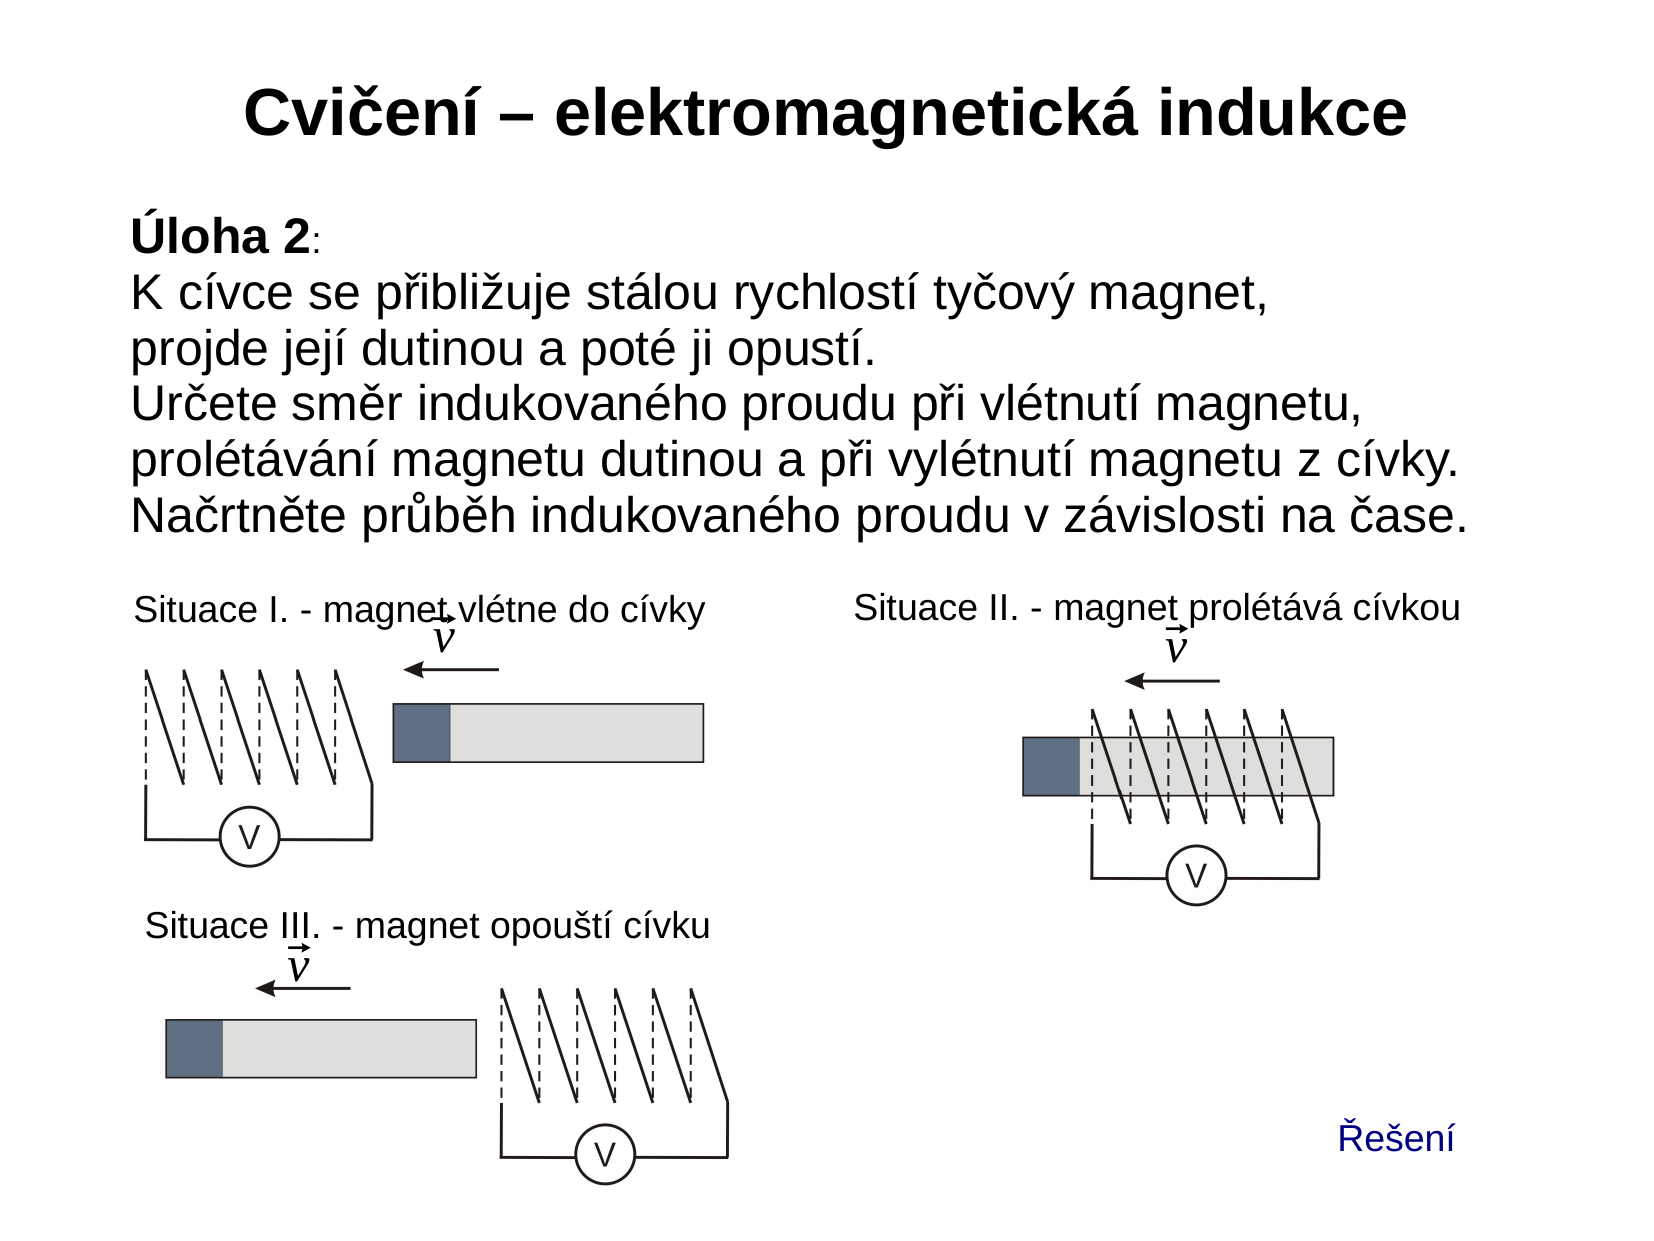

# Cvičení – elektromagnetická indukce
Úloha 2:
K cívce se přibližuje stálou rychlostí tyčový magnet,
projde její dutinou a poté ji opustí.
Určete směr indukovaného proudu při vlétnutí magnetu,
prolétávání magnetu dutinou a při vylétnutí magnetu z cívky.
Načrtněte průběh indukovaného proudu v závislosti na čase.
Situace II. - magnet prolétává cívkou
Situace I. - magnet vlétne do cívky
Situace III. - magnet opouští cívku
Řešení